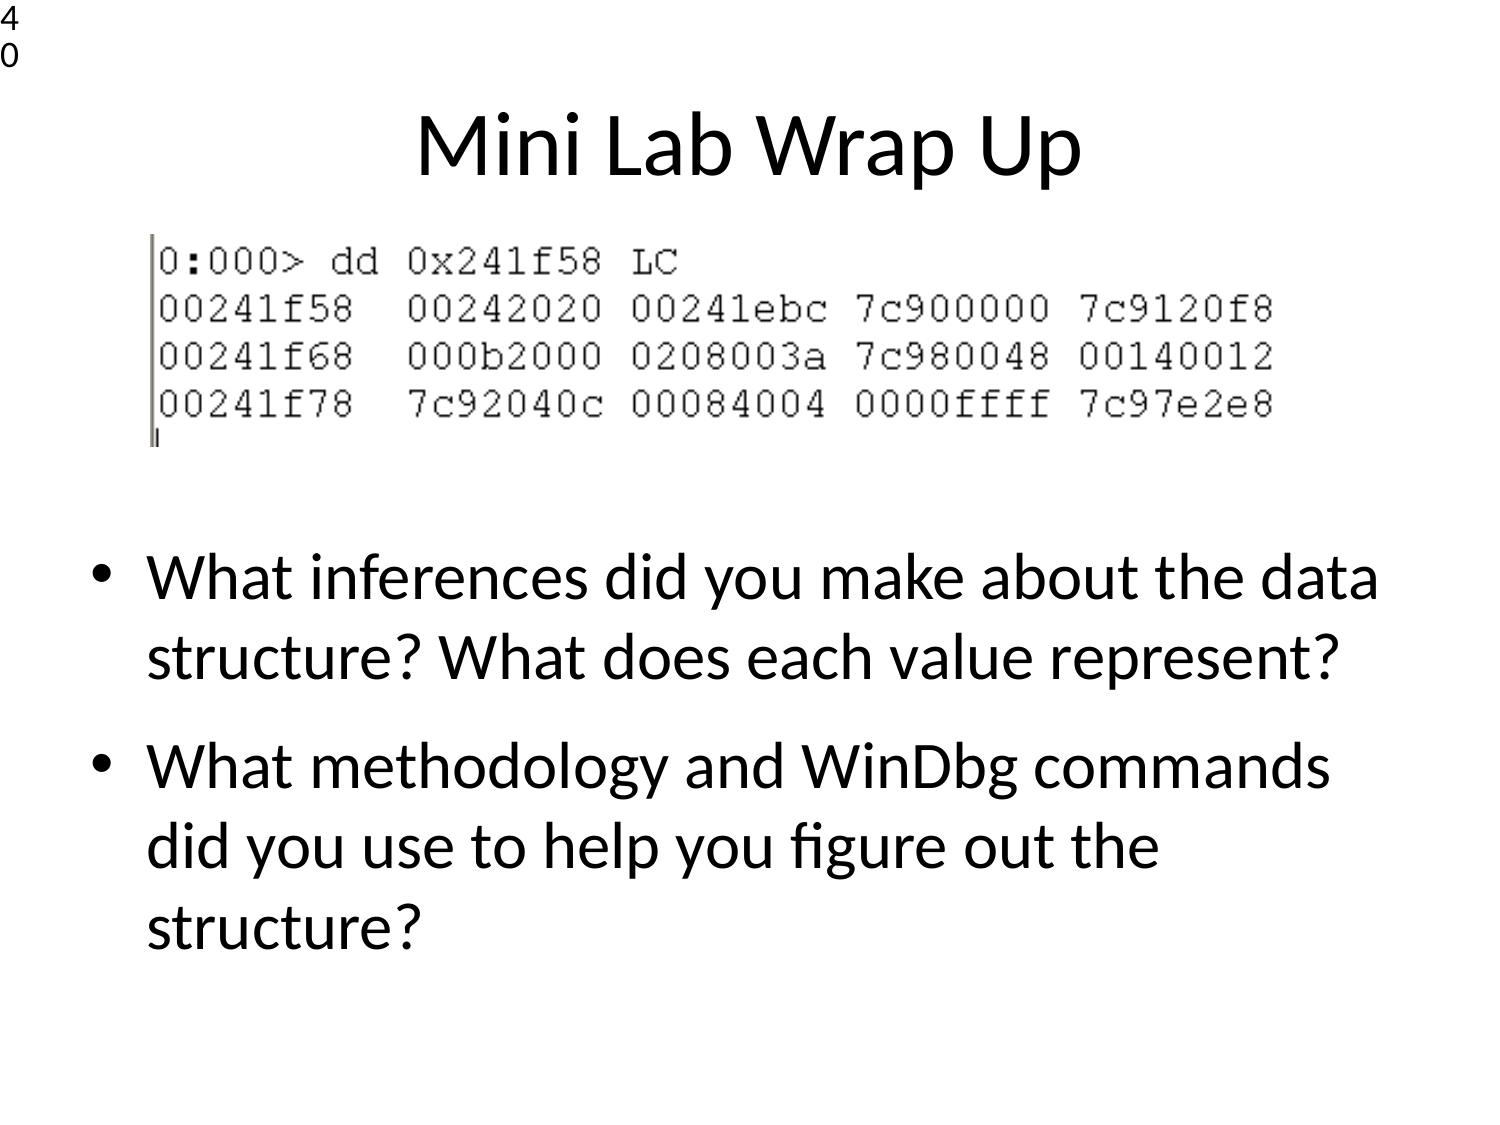

# Mini Lab Wrap Up
What inferences did you make about the data structure? What does each value represent?
What methodology and WinDbg commands did you use to help you figure out the structure?